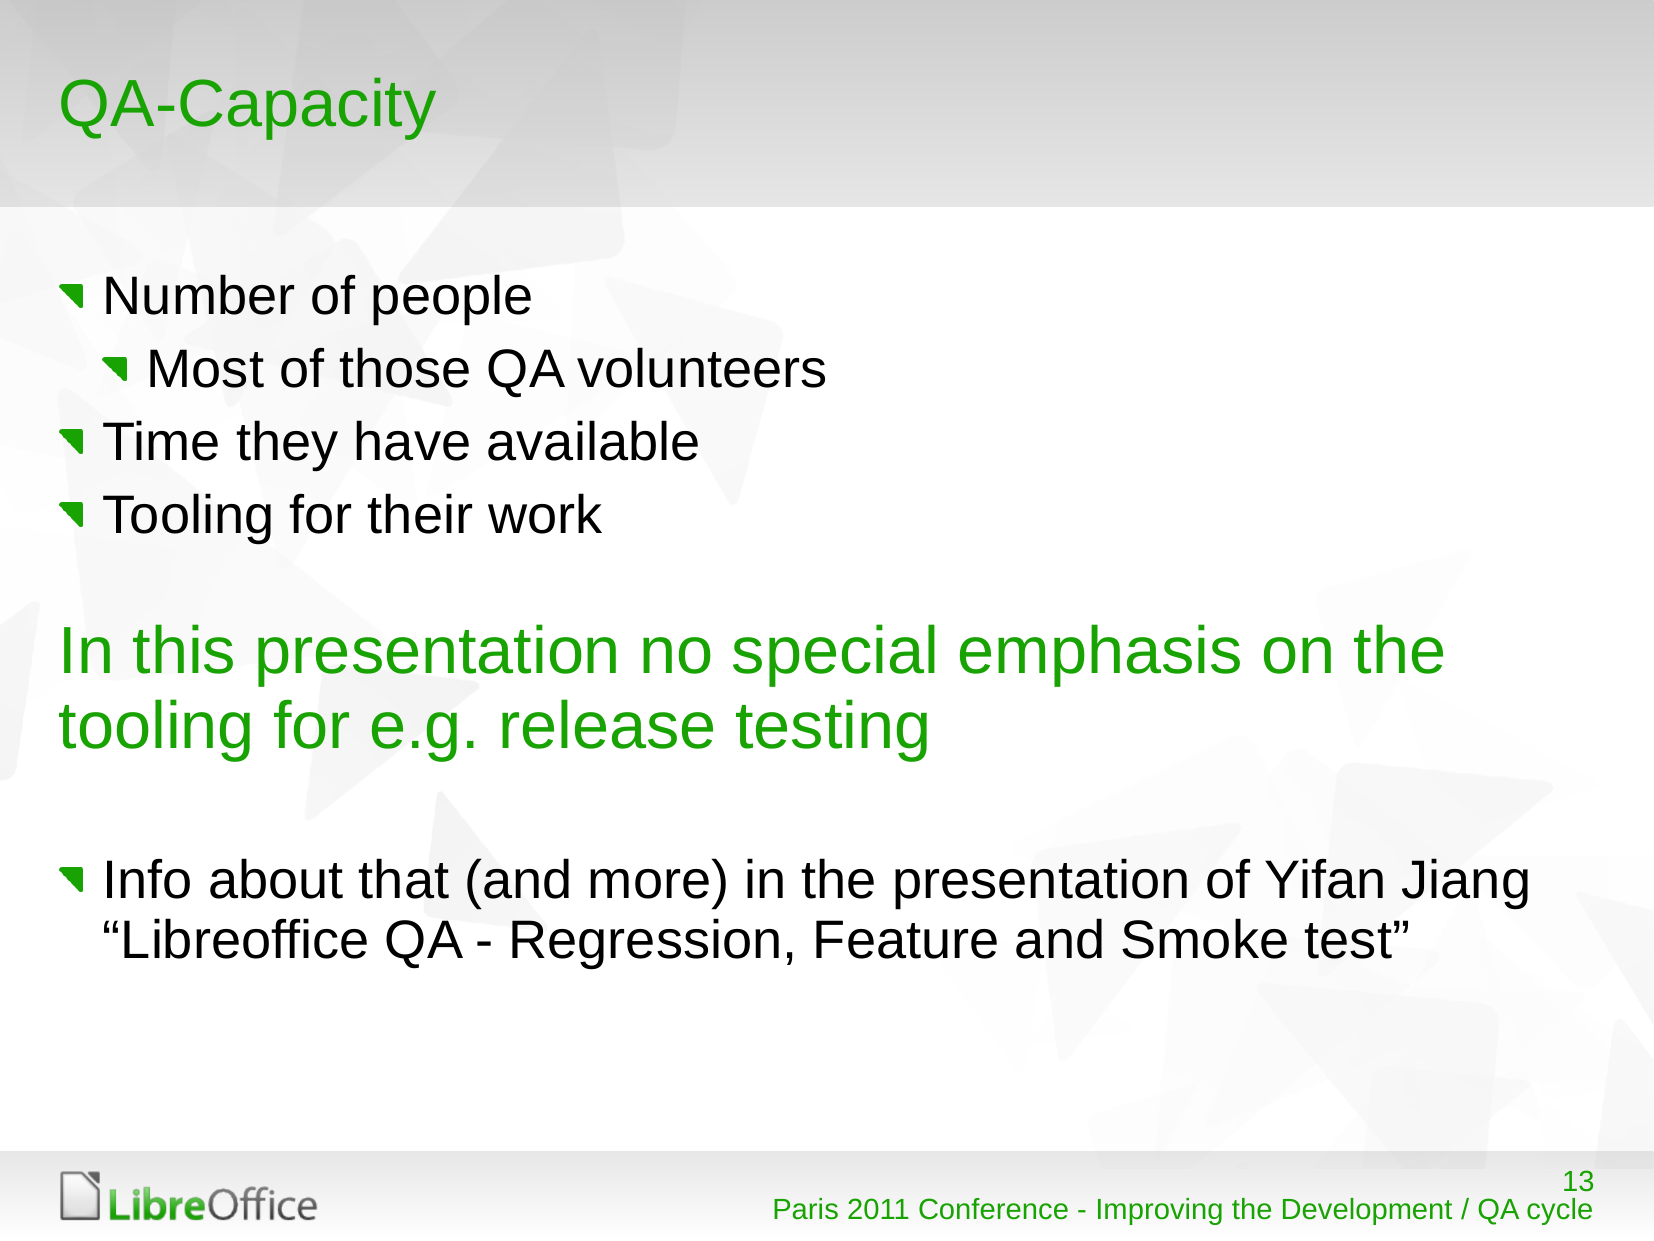

# QA-Capacity
Number of people
Most of those QA volunteers
Time they have available
Tooling for their work
Info about that (and more) in the presentation of Yifan Jiang “Libreoffice QA - Regression, Feature and Smoke test”
In this presentation no special emphasis on the tooling for e.g. release testing
13
Paris 2011 Conference - Improving the Development / QA cycle